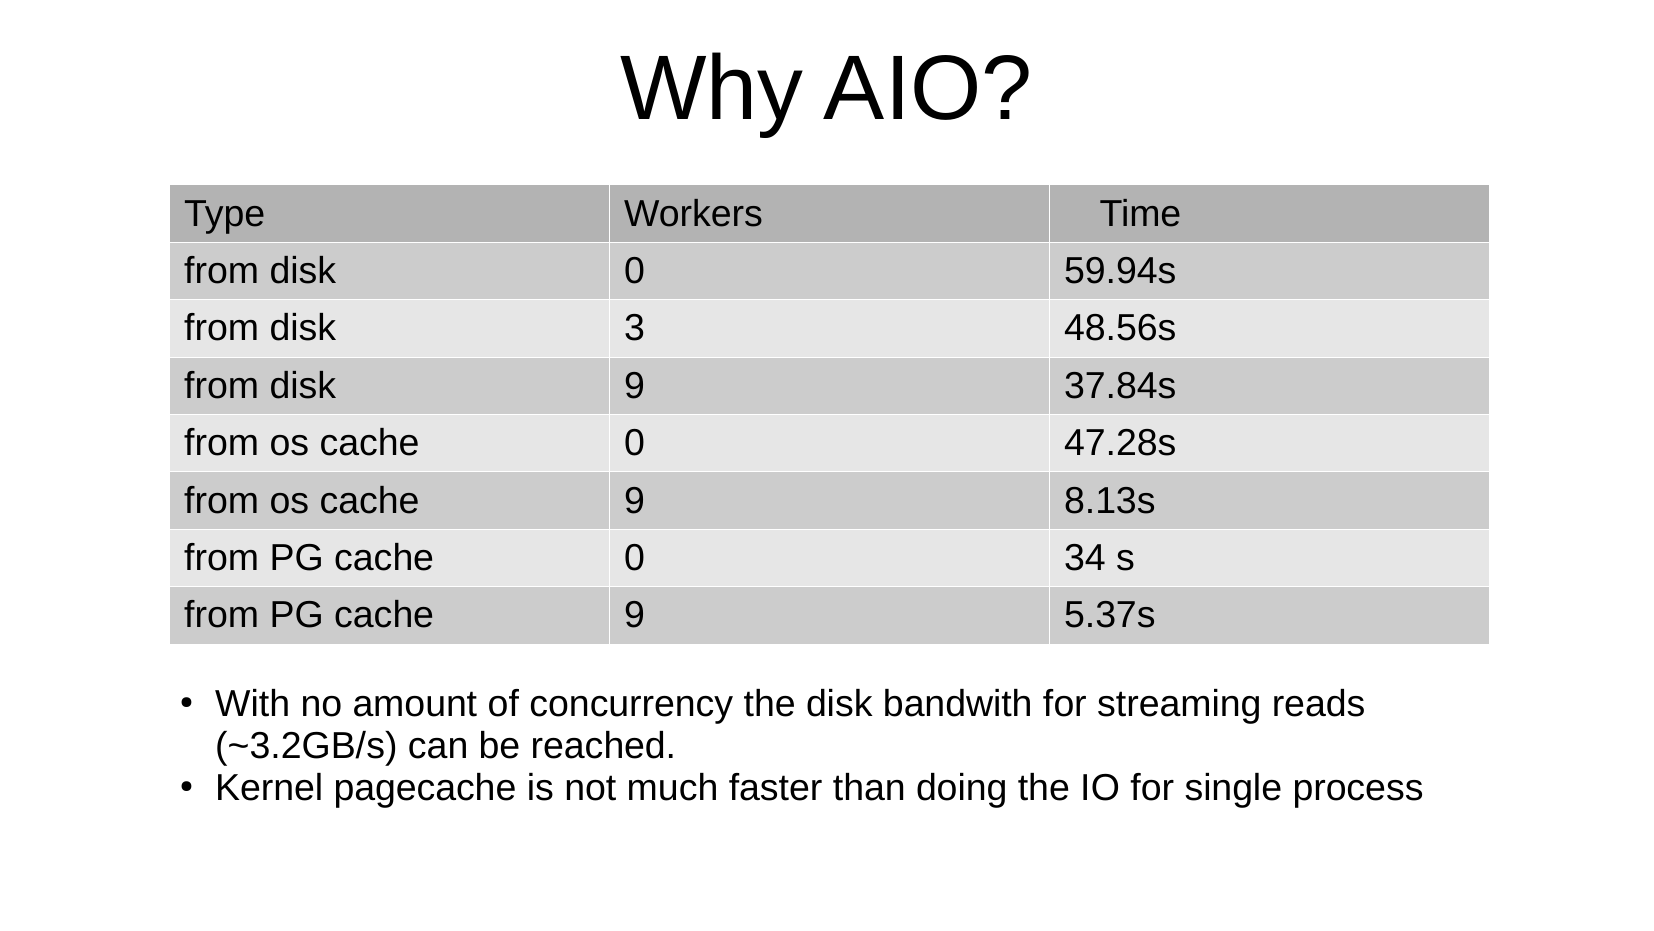

# Why AIO?
| Type | Workers | Time |
| --- | --- | --- |
| from disk | 0 | 59.94s |
| from disk | 3 | 48.56s |
| from disk | 9 | 37.84s |
| from os cache | 0 | 47.28s |
| from os cache | 9 | 8.13s |
| from PG cache | 0 | 34 s |
| from PG cache | 9 | 5.37s |
With no amount of concurrency the disk bandwith for streaming reads (~3.2GB/s) can be reached.
Kernel pagecache is not much faster than doing the IO for single process